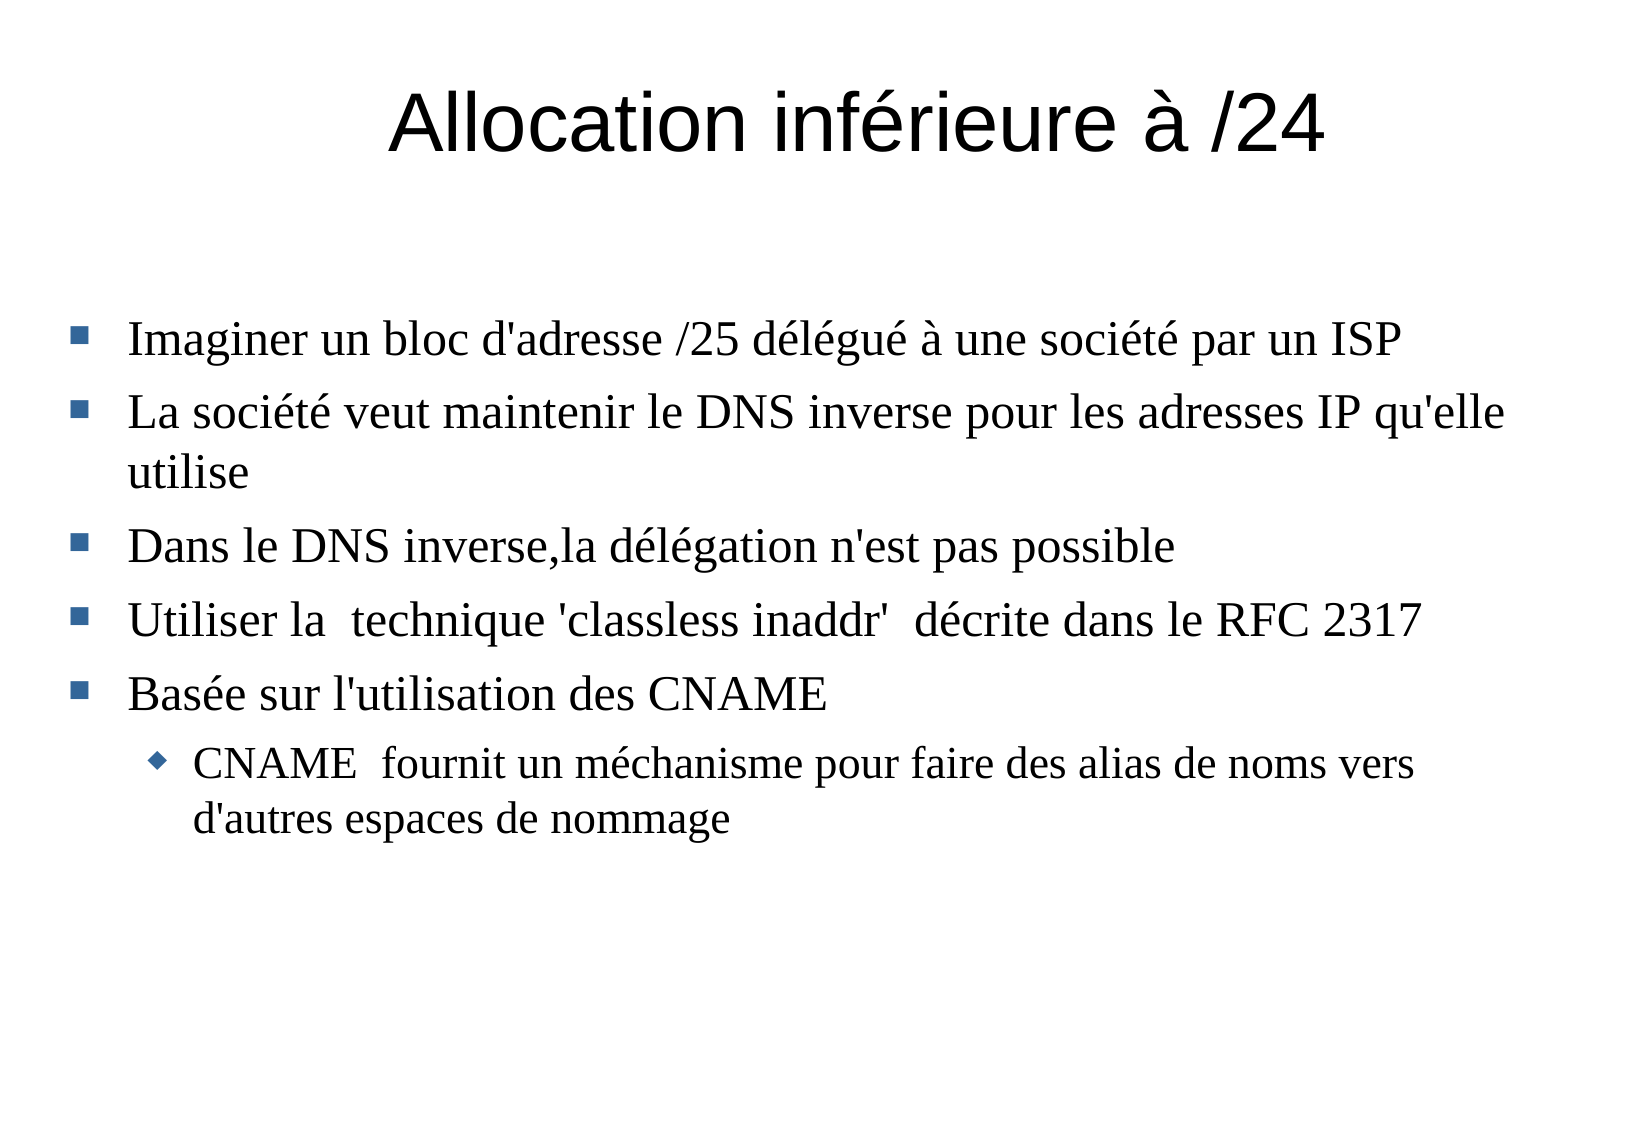

Allocation inférieure à /24
Imaginer un bloc d'adresse /25 délégué à une société par un ISP
La société veut maintenir le DNS inverse pour les adresses IP qu'elle utilise
Dans le DNS inverse,la délégation n'est pas possible
Utiliser la technique 'classless inaddr' décrite dans le RFC 2317
Basée sur l'utilisation des CNAME
CNAME fournit un méchanisme pour faire des alias de noms vers d'autres espaces de nommage